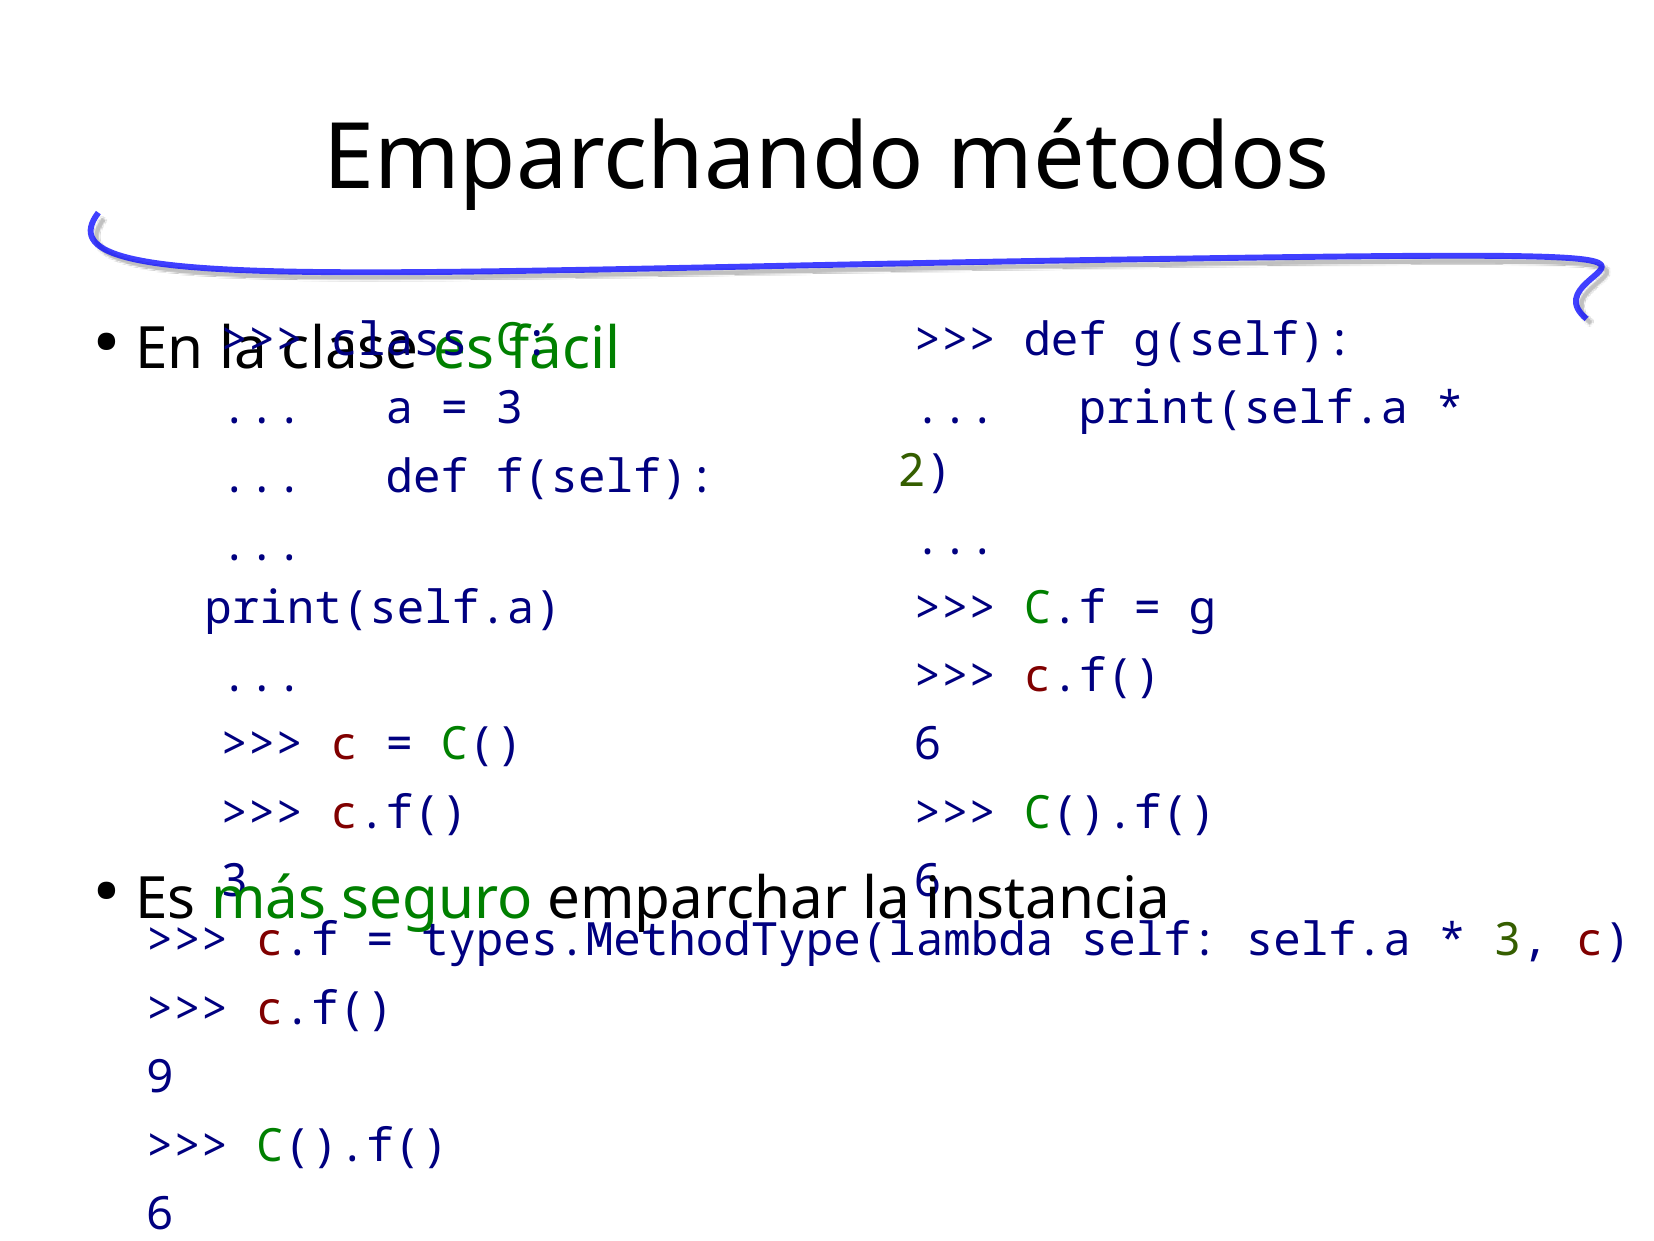

Emparchando métodos
# En la clase es fácil
>>> class C:
... a = 3
... def f(self):
... print(self.a)
...
>>> c = C()
>>> c.f()
3
>>> def g(self):
... print(self.a * 2)
...
>>> C.f = g
>>> c.f()
6
>>> C().f()
6
 Es más seguro emparchar la instancia
>>> c.f = types.MethodType(lambda self: self.a * 3, c)
>>> c.f()
9
>>> C().f()
6